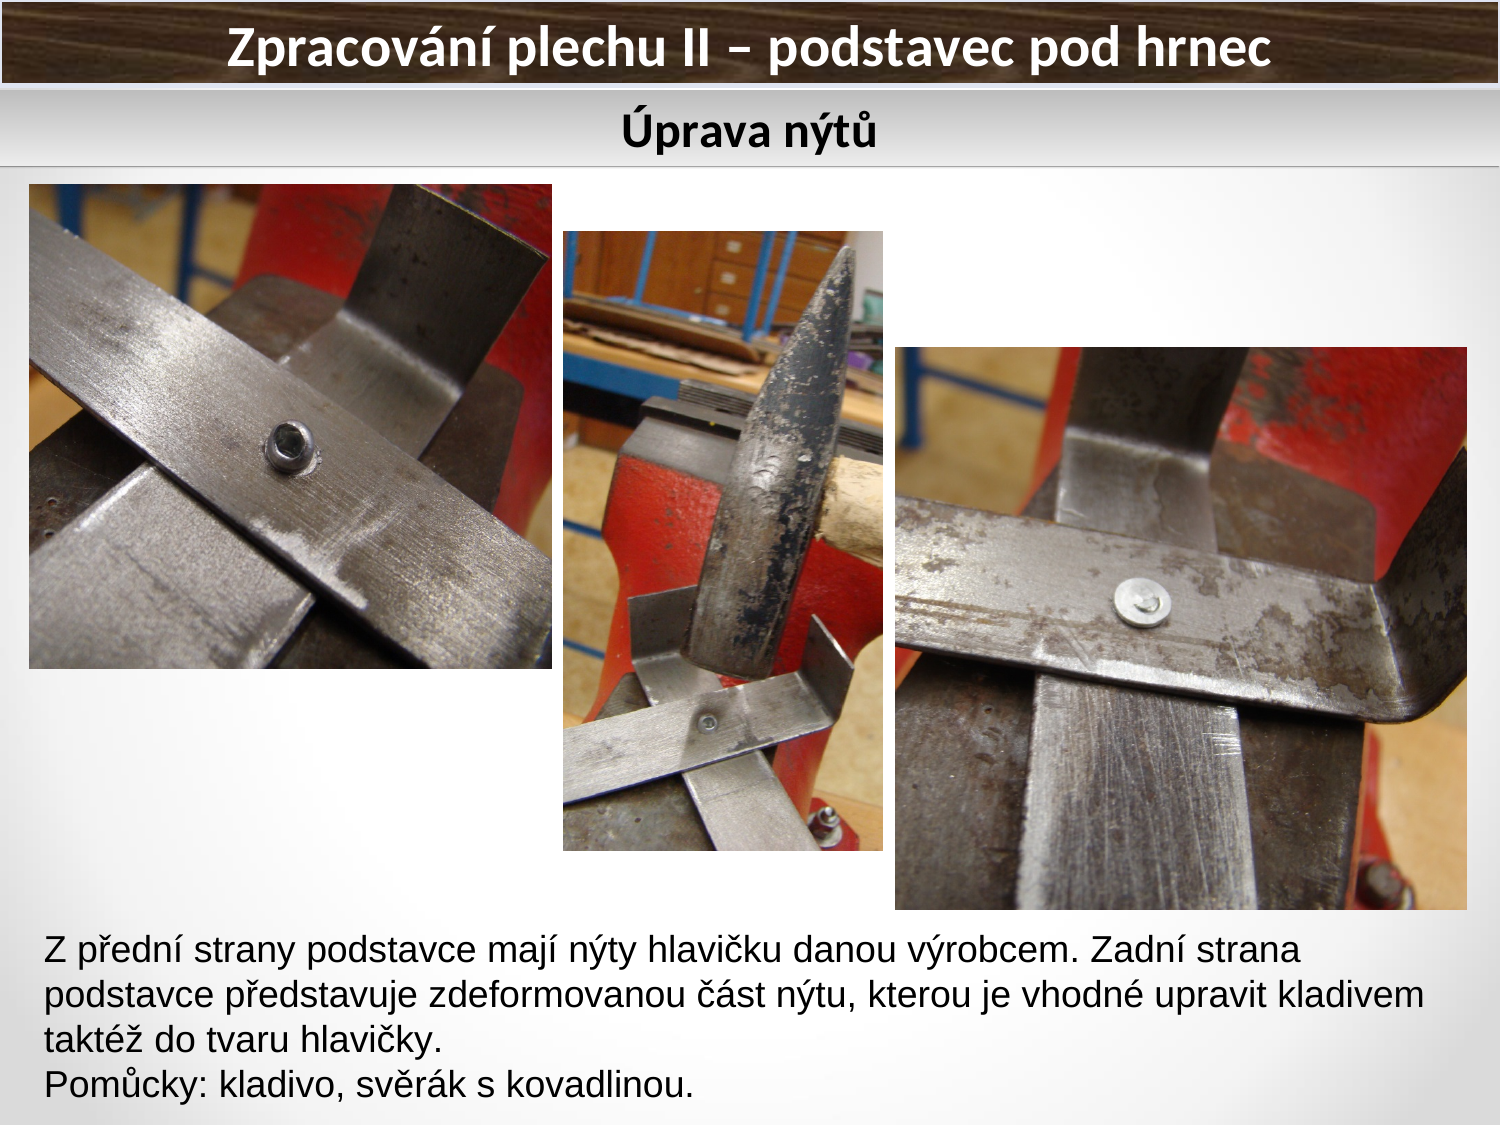

Zpracování plechu II – podstavec pod hrnec
Úprava nýtů
Z přední strany podstavce mají nýty hlavičku danou výrobcem. Zadní strana podstavce představuje zdeformovanou část nýtu, kterou je vhodné upravit kladivem taktéž do tvaru hlavičky.
Pomůcky: kladivo, svěrák s kovadlinou.